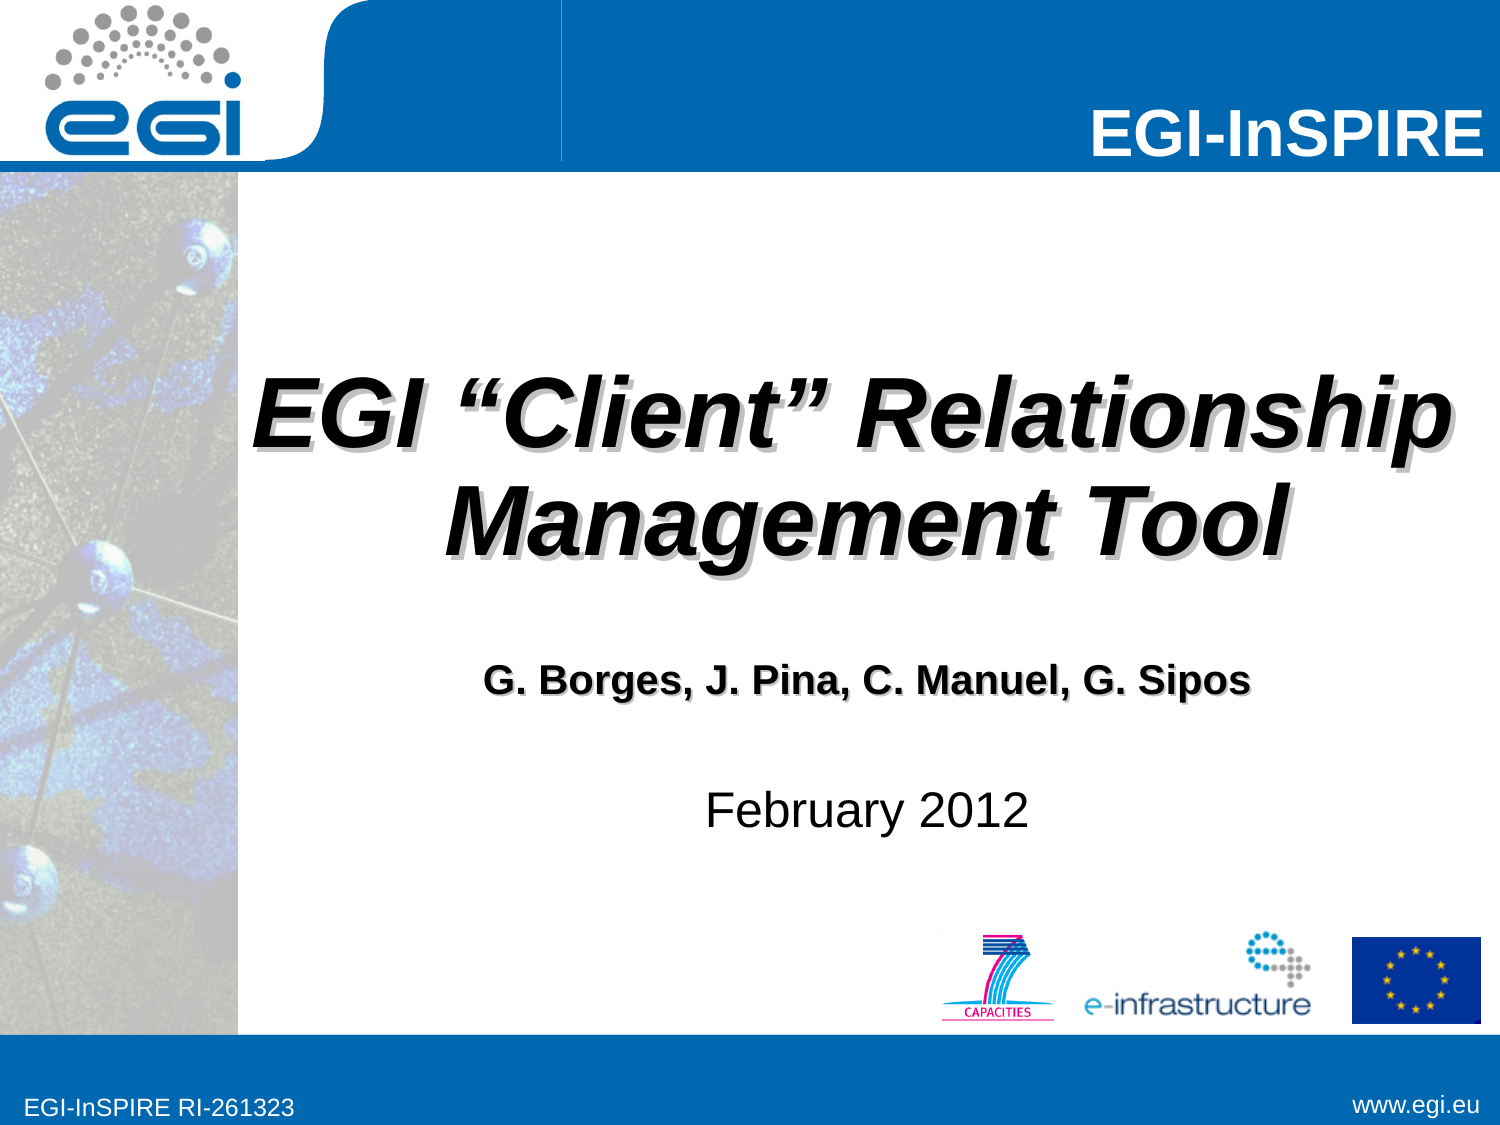

# EGI “Client” Relationship Management Tool G. Borges, J. Pina, C. Manuel, G. Sipos February 2012